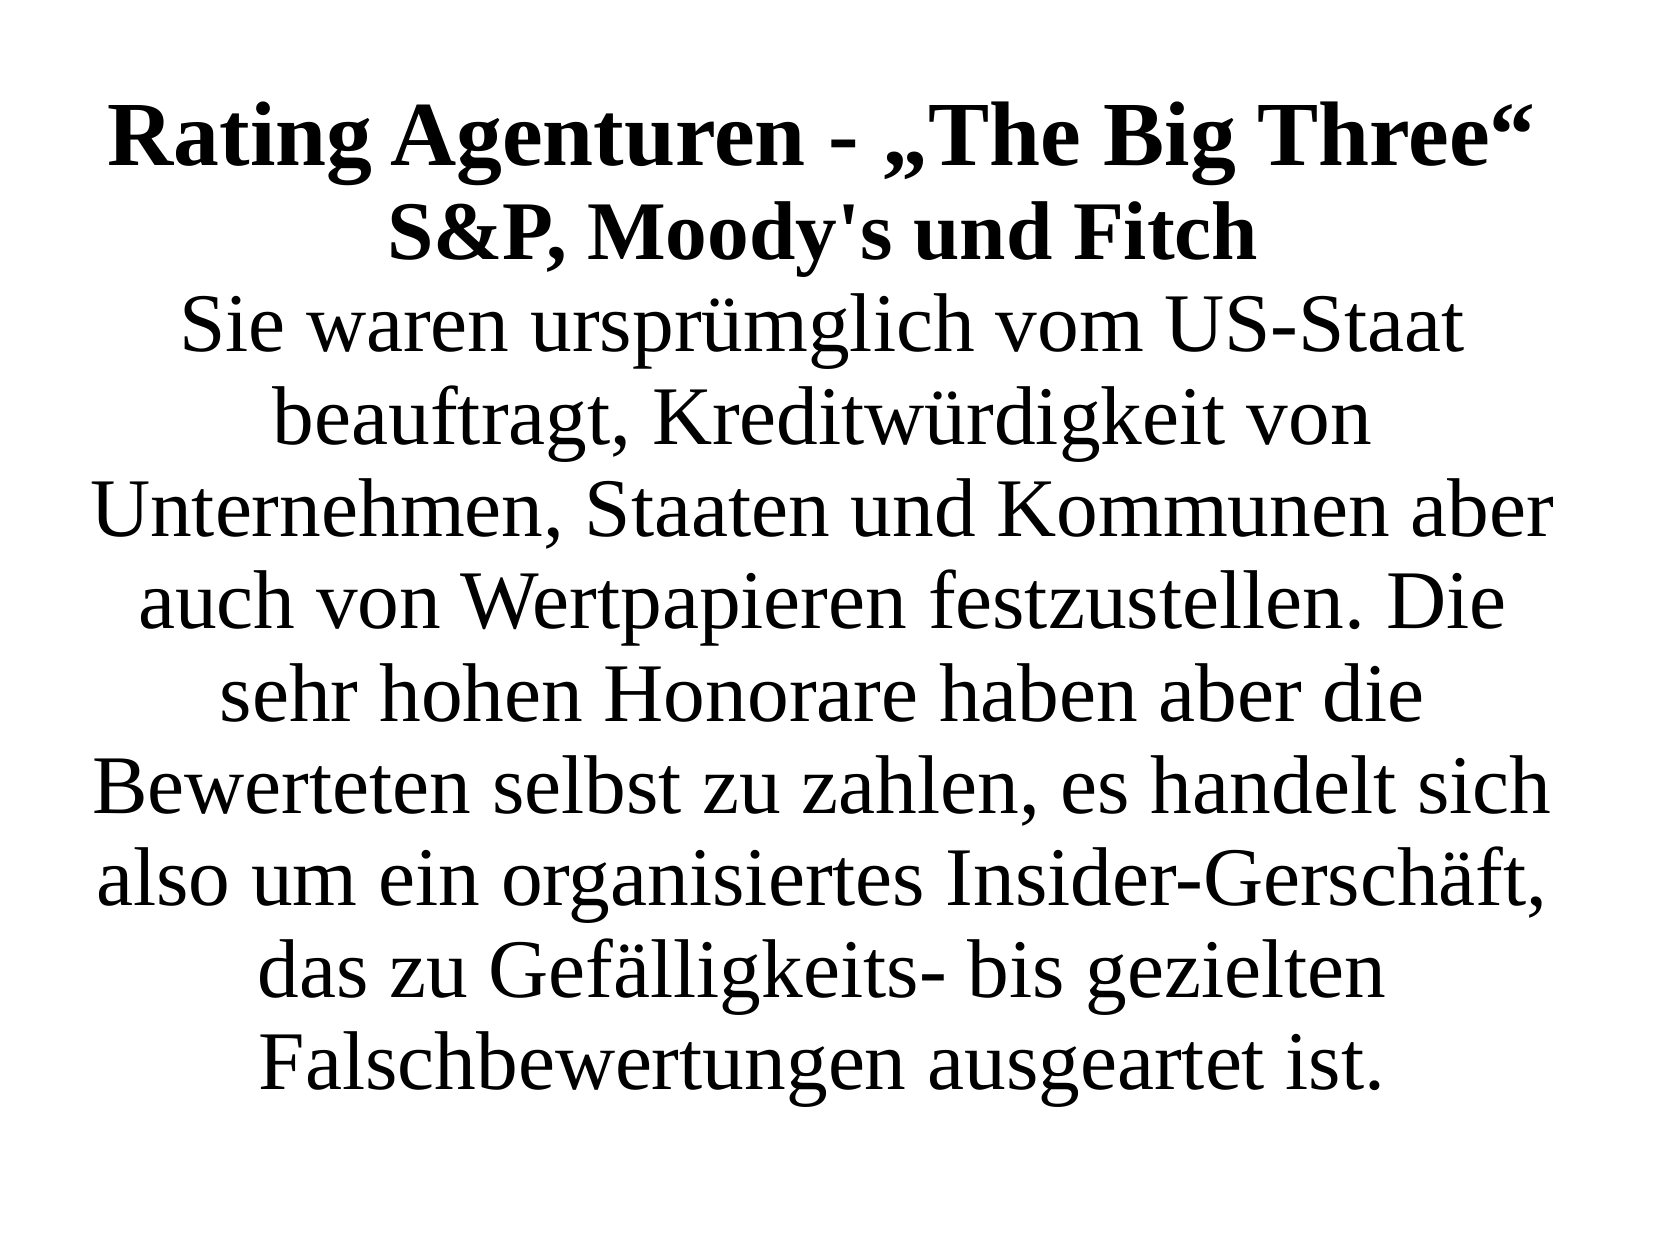

Rating Agenturen - „The Big Three“
S&P, Moody's und Fitch
Sie waren ursprümglich vom US-Staat beauftragt, Kreditwürdigkeit von Unternehmen, Staaten und Kommunen aber auch von Wertpapieren festzustellen. Die sehr hohen Honorare haben aber die Bewerteten selbst zu zahlen, es handelt sich also um ein organisiertes Insider-Gerschäft, das zu Gefälligkeits- bis gezielten Falschbewertungen ausgeartet ist.